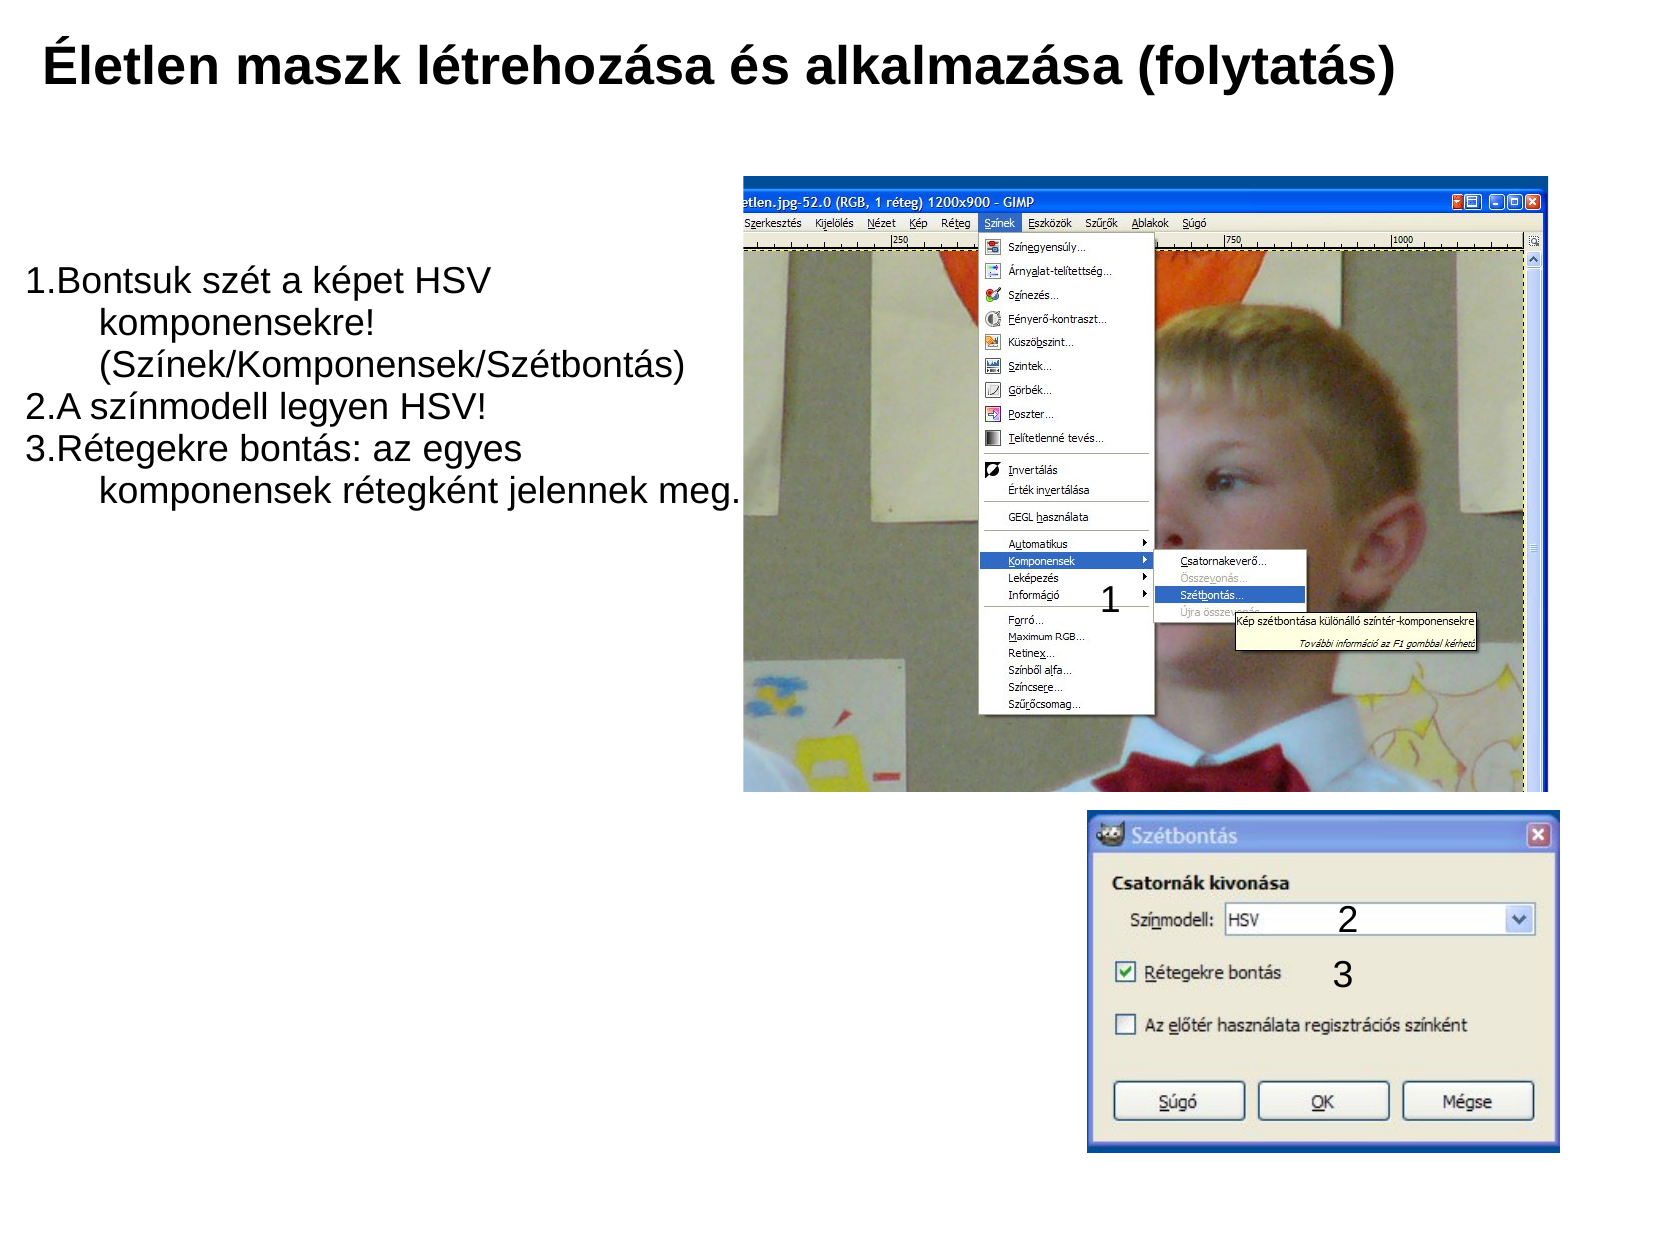

Életlen maszk létrehozása és alkalmazása (folytatás)
Bontsuk szét a képet HSV
	komponensekre!
	(Színek/Komponensek/Szétbontás)
A színmodell legyen HSV!
Rétegekre bontás: az egyes
	komponensek rétegként jelennek meg.
1
2
3